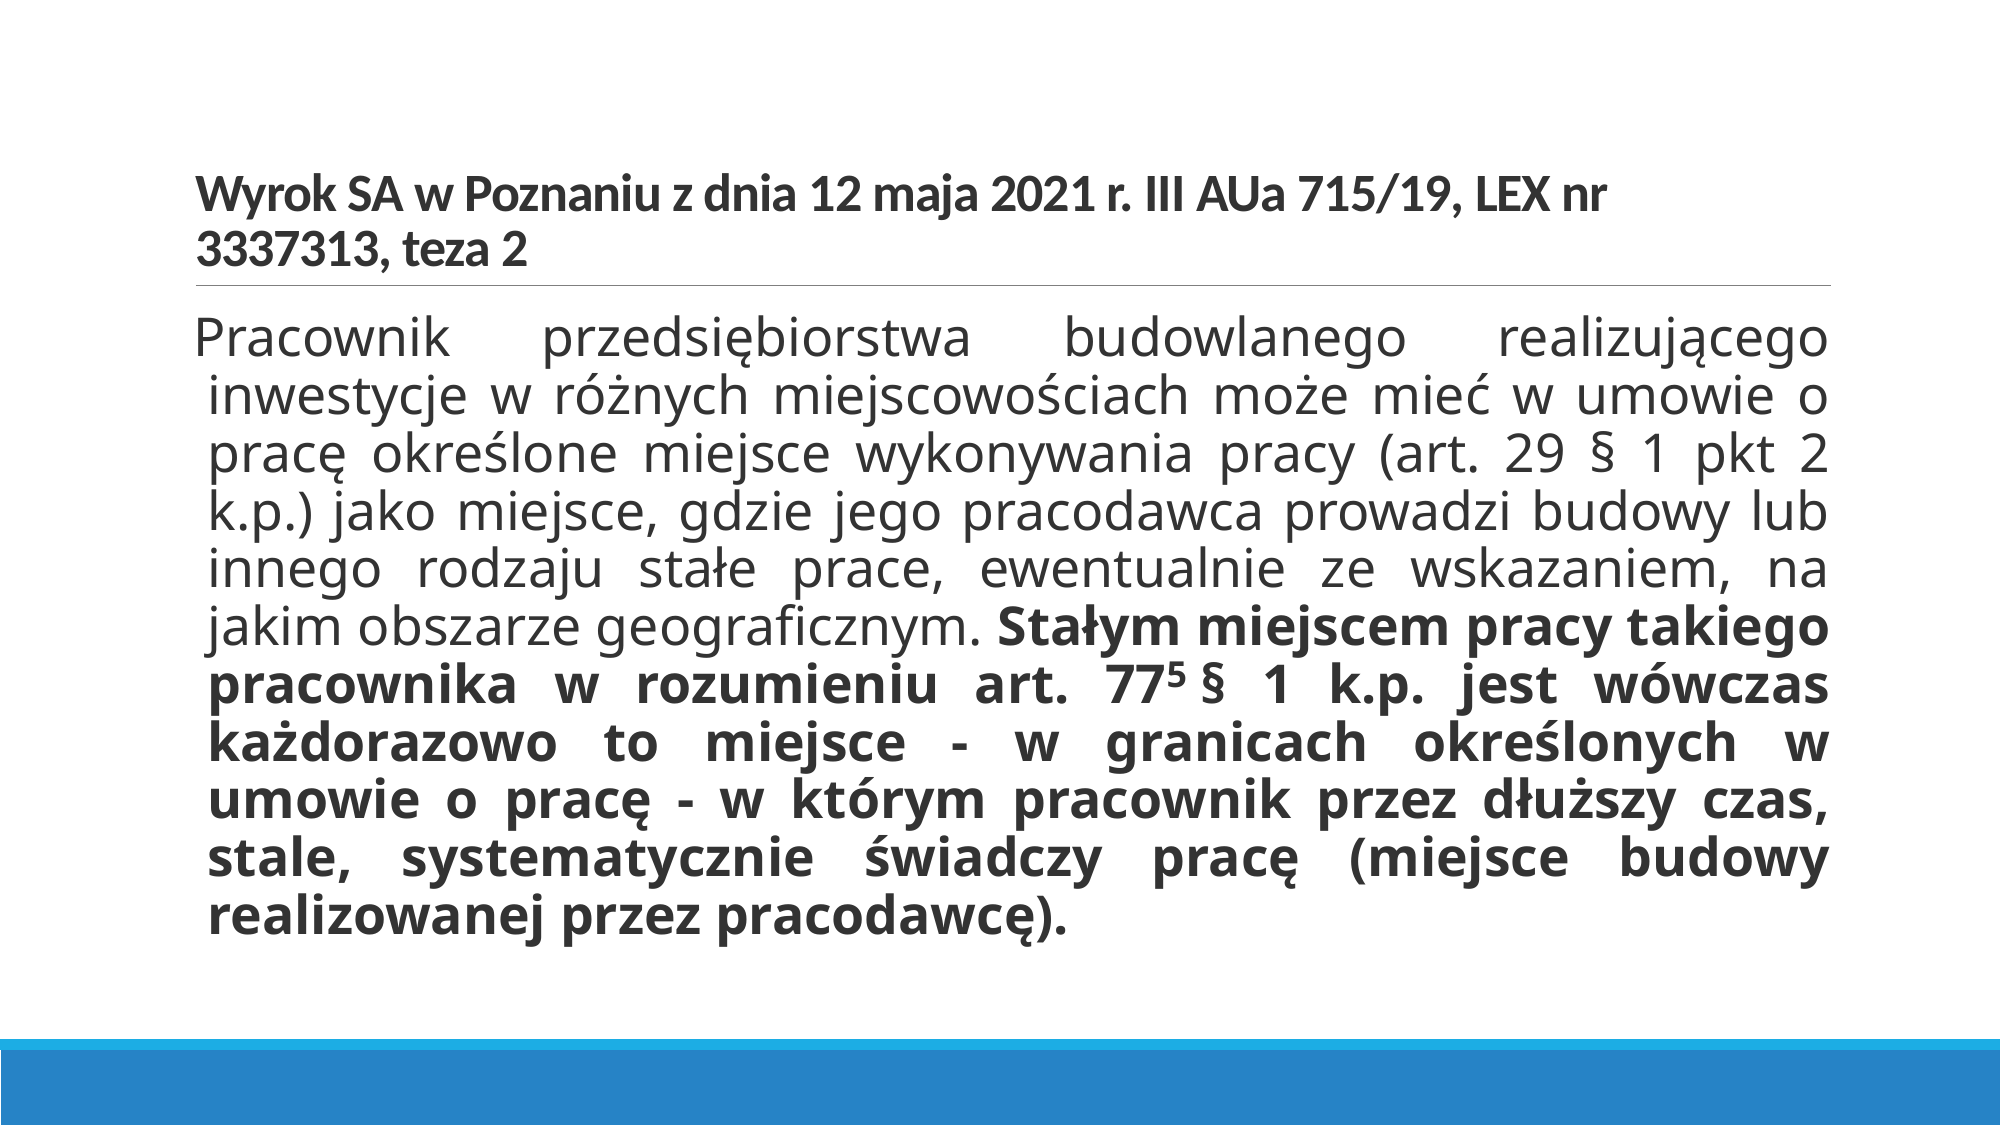

# Wyrok SA w Poznaniu z dnia 12 maja 2021 r. III AUa 715/19, LEX nr 3337313, teza 2
Pracownik przedsiębiorstwa budowlanego realizującego inwestycje w różnych miejscowościach może mieć w umowie o pracę określone miejsce wykonywania pracy (art. 29 § 1 pkt 2 k.p.) jako miejsce, gdzie jego pracodawca prowadzi budowy lub innego rodzaju stałe prace, ewentualnie ze wskazaniem, na jakim obszarze geograficznym. Stałym miejscem pracy takiego pracownika w rozumieniu art. 775 § 1 k.p. jest wówczas każdorazowo to miejsce - w granicach określonych w umowie o pracę - w którym pracownik przez dłuższy czas, stale, systematycznie świadczy pracę (miejsce budowy realizowanej przez pracodawcę).